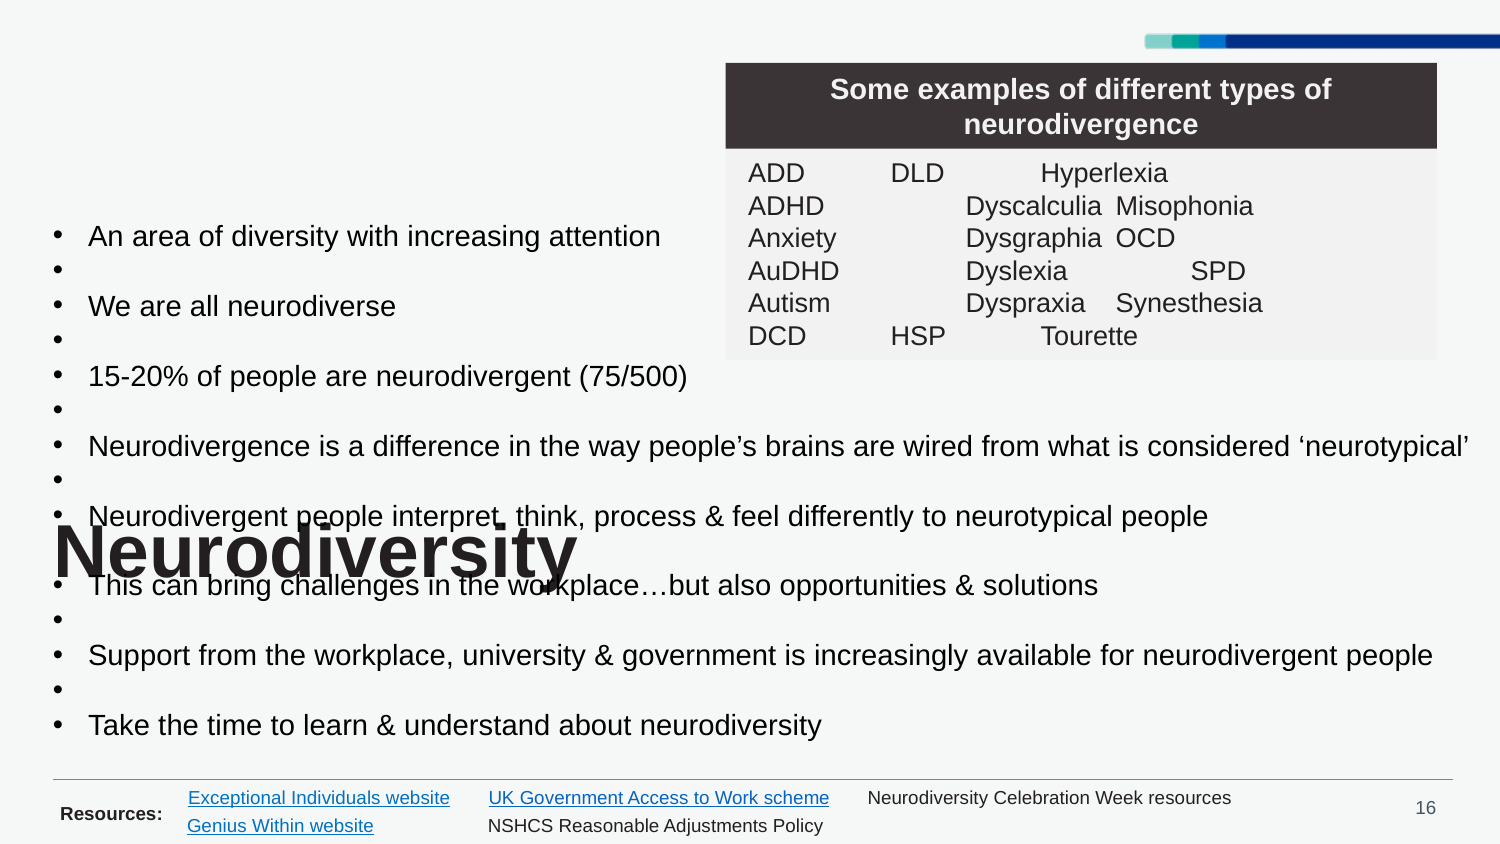

Some examples of different types of neurodivergence
 ADD	 	DLD		Hyperlexia
 ADHD		Dyscalculia	Misophonia
 Anxiety		Dysgraphia	OCD
 AuDHD		Dyslexia		SPD
 Autism		Dyspraxia	Synesthesia
 DCD		HSP		Tourette
An area of diversity with increasing attention
We are all neurodiverse
15-20% of people are neurodivergent (75/500)
Neurodivergence is a difference in the way people’s brains are wired from what is considered ‘neurotypical’
Neurodivergent people interpret, think, process & feel differently to neurotypical people
This can bring challenges in the workplace…but also opportunities & solutions
Support from the workplace, university & government is increasingly available for neurodivergent people
Take the time to learn & understand about neurodiversity
# Neurodiversity
Neurodiversity Celebration Week resources
UK Government Access to Work scheme
Exceptional Individuals website
Resources:
Genius Within website
NSHCS Reasonable Adjustments Policy